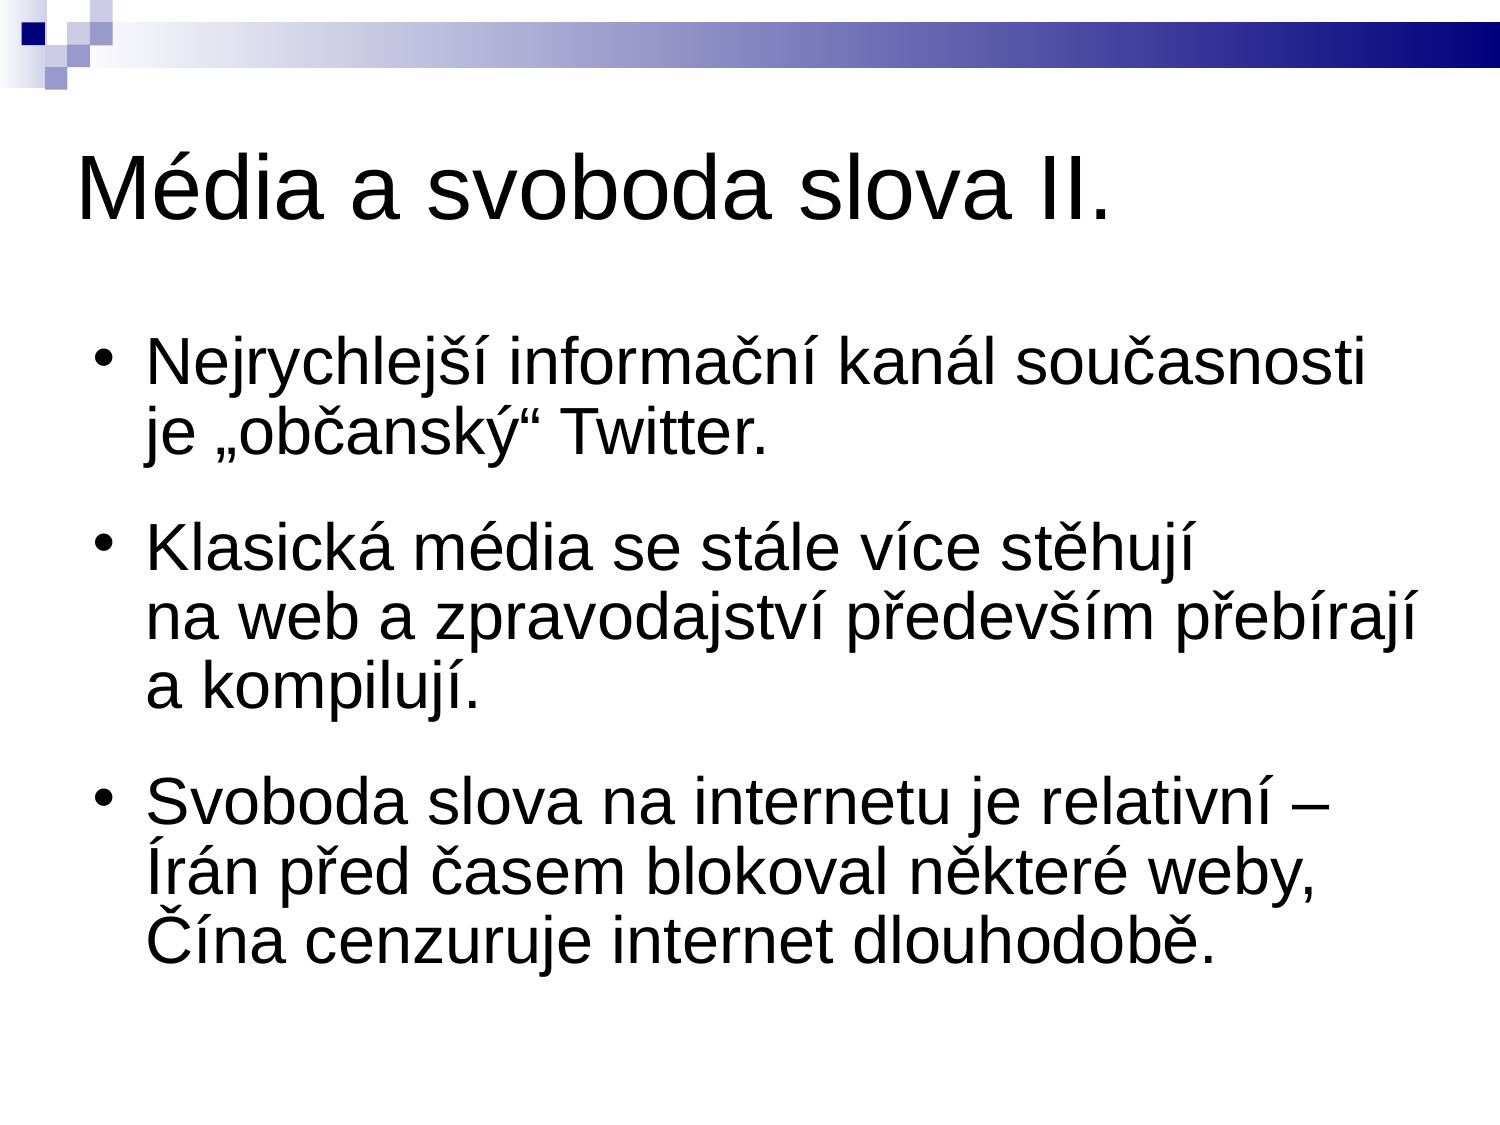

# Média a svoboda slova II.
Nejrychlejší informační kanál současnosti je „občanský“ Twitter.
Klasická média se stále více stěhují
na web a zpravodajství především přebírají a kompilují.
Svoboda slova na internetu je relativní – Írán před časem blokoval některé weby, Čína cenzuruje internet dlouhodobě.